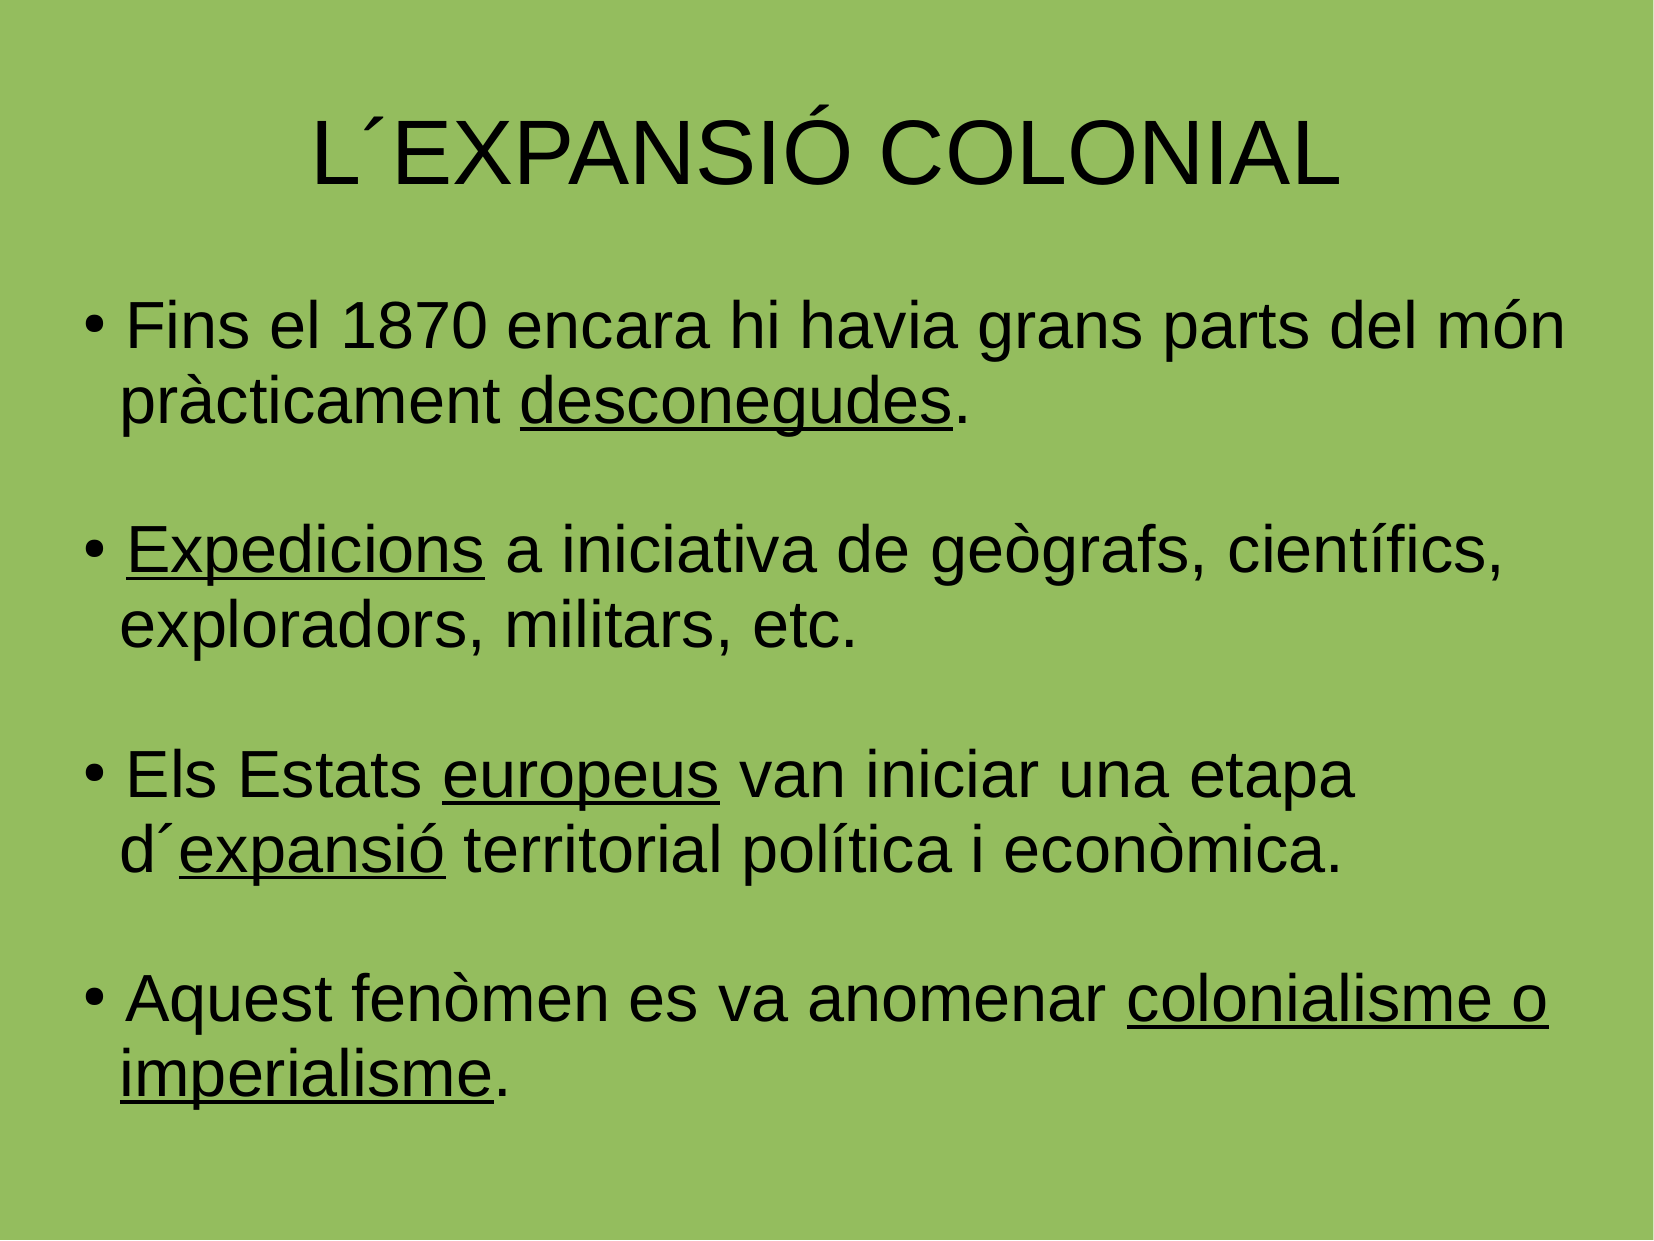

# L´EXPANSIÓ COLONIAL
 Fins el 1870 encara hi havia grans parts del món pràcticament desconegudes.
 Expedicions a iniciativa de geògrafs, científics, exploradors, militars, etc.
 Els Estats europeus van iniciar una etapa d´expansió territorial política i econòmica.
 Aquest fenòmen es va anomenar colonialisme o imperialisme.